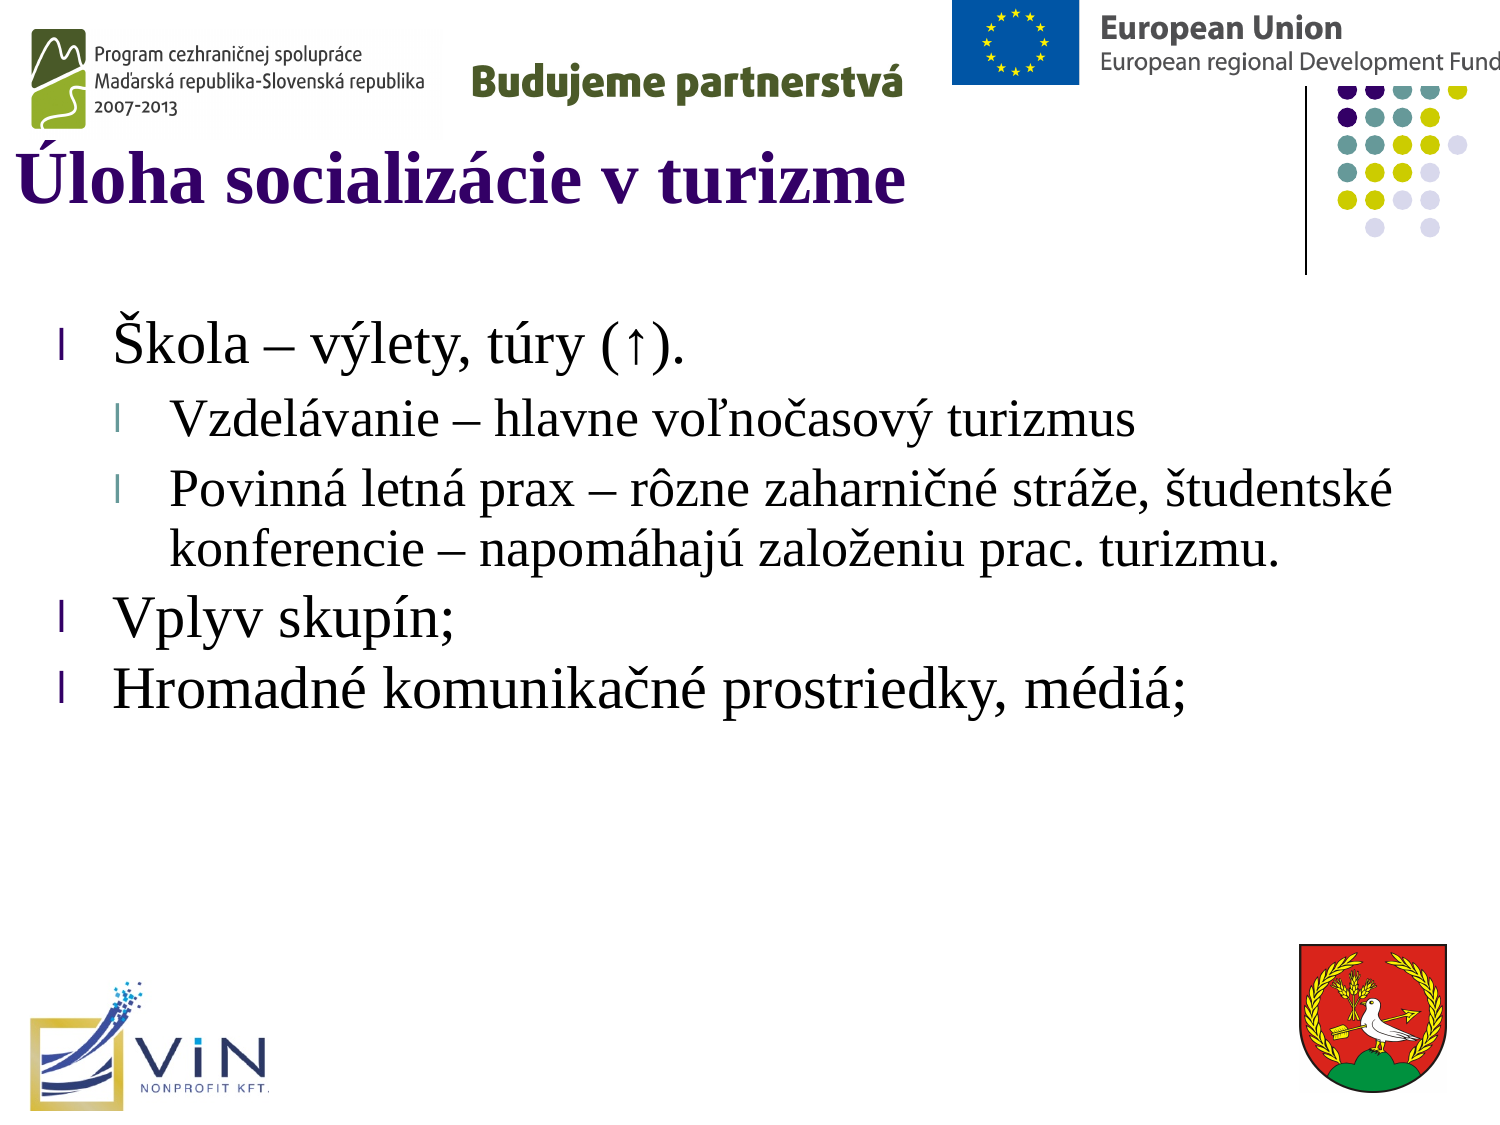

Úloha socializácie v turizme
# Škola – výlety, túry (↑).
Vzdelávanie – hlavne voľnočasový turizmus
Povinná letná prax – rôzne zaharničné stráže, študentské konferencie – napomáhajú založeniu prac. turizmu.
Vplyv skupín;
Hromadné komunikačné prostriedky, médiá;